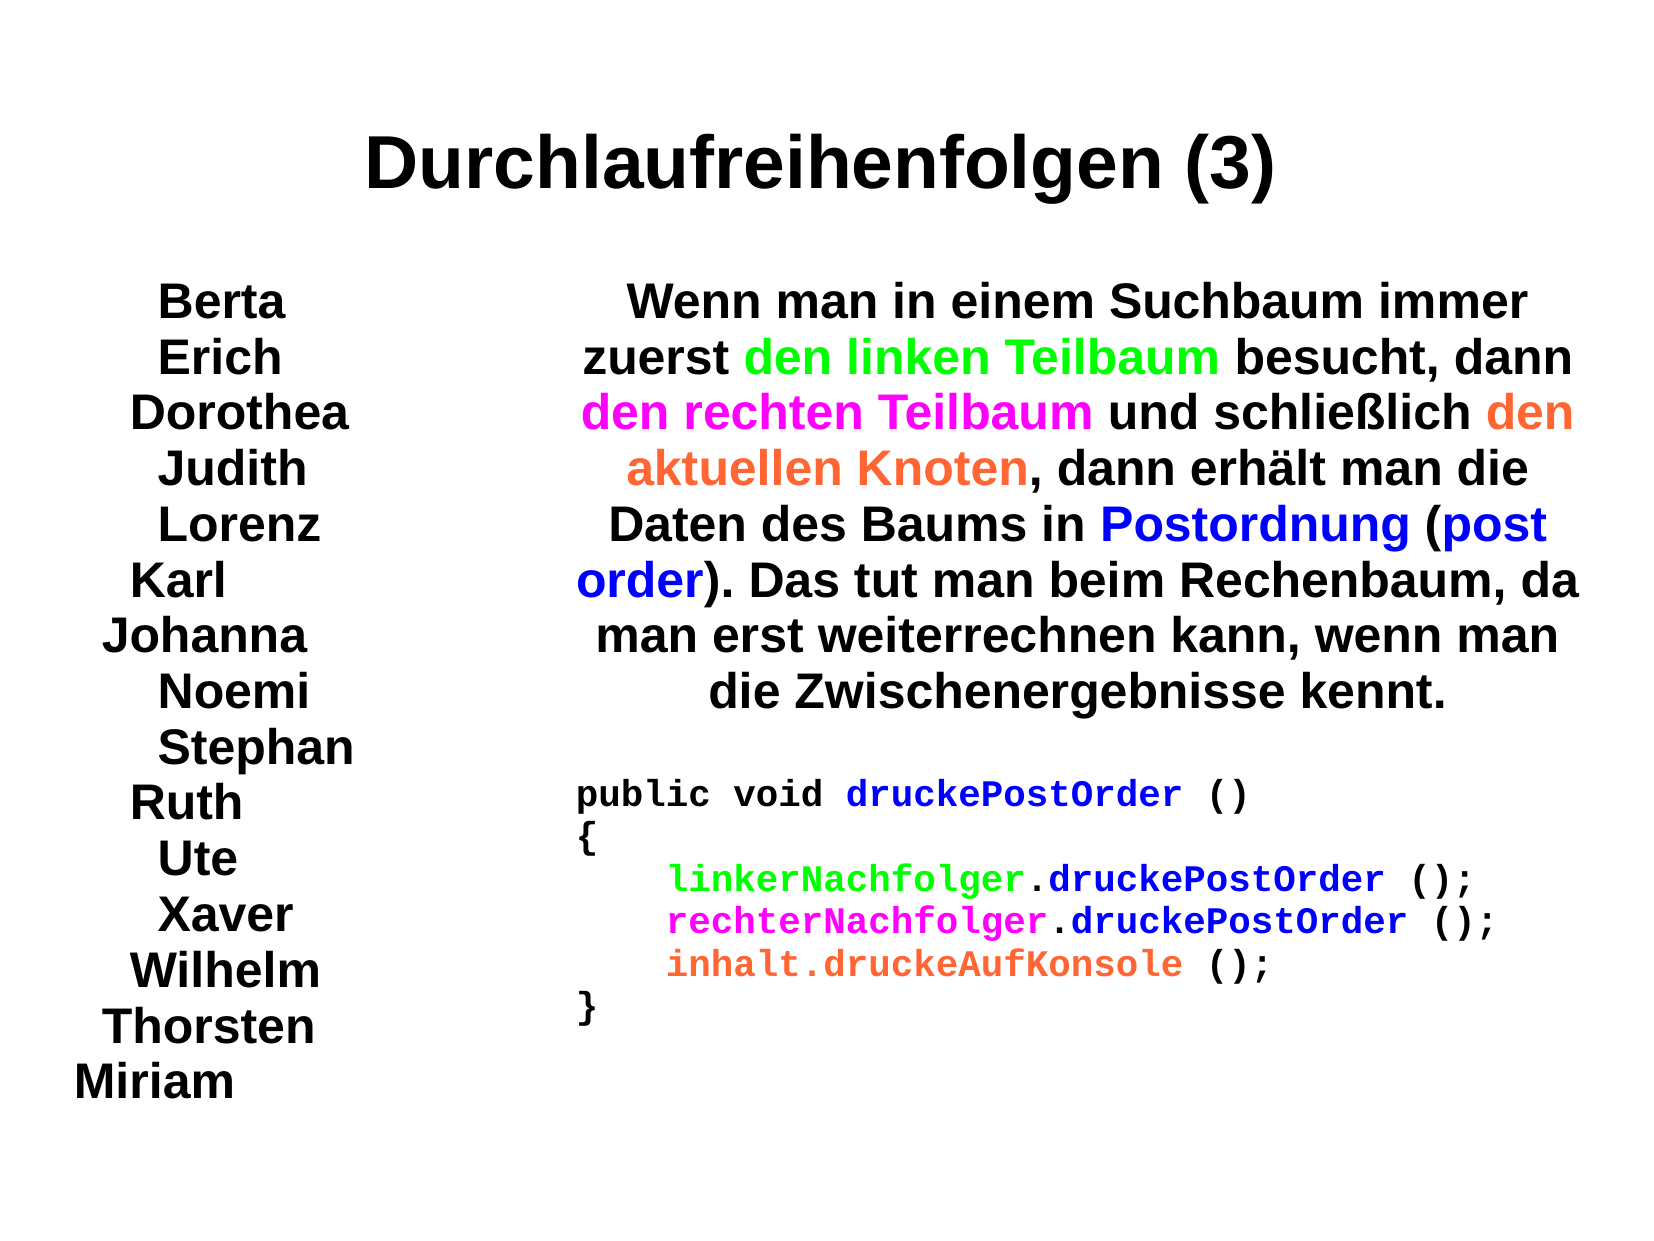

# Durchlaufreihenfolgen (3)
 Berta
 Erich
 Dorothea
 Judith
 Lorenz
 Karl
 Johanna
 Noemi
 Stephan
 Ruth
 Ute
 Xaver
 Wilhelm
 Thorsten
Miriam
Wenn man in einem Suchbaum immer zuerst den linken Teilbaum besucht, dann den rechten Teilbaum und schließlich den aktuellen Knoten, dann erhält man die Daten des Baums in Postordnung (post order). Das tut man beim Rechenbaum, da man erst weiterrechnen kann, wenn man die Zwischenergebnisse kennt.
public void druckePostOrder ()
{
 linkerNachfolger.druckePostOrder ();
 rechterNachfolger.druckePostOrder ();
 inhalt.druckeAufKonsole ();
}